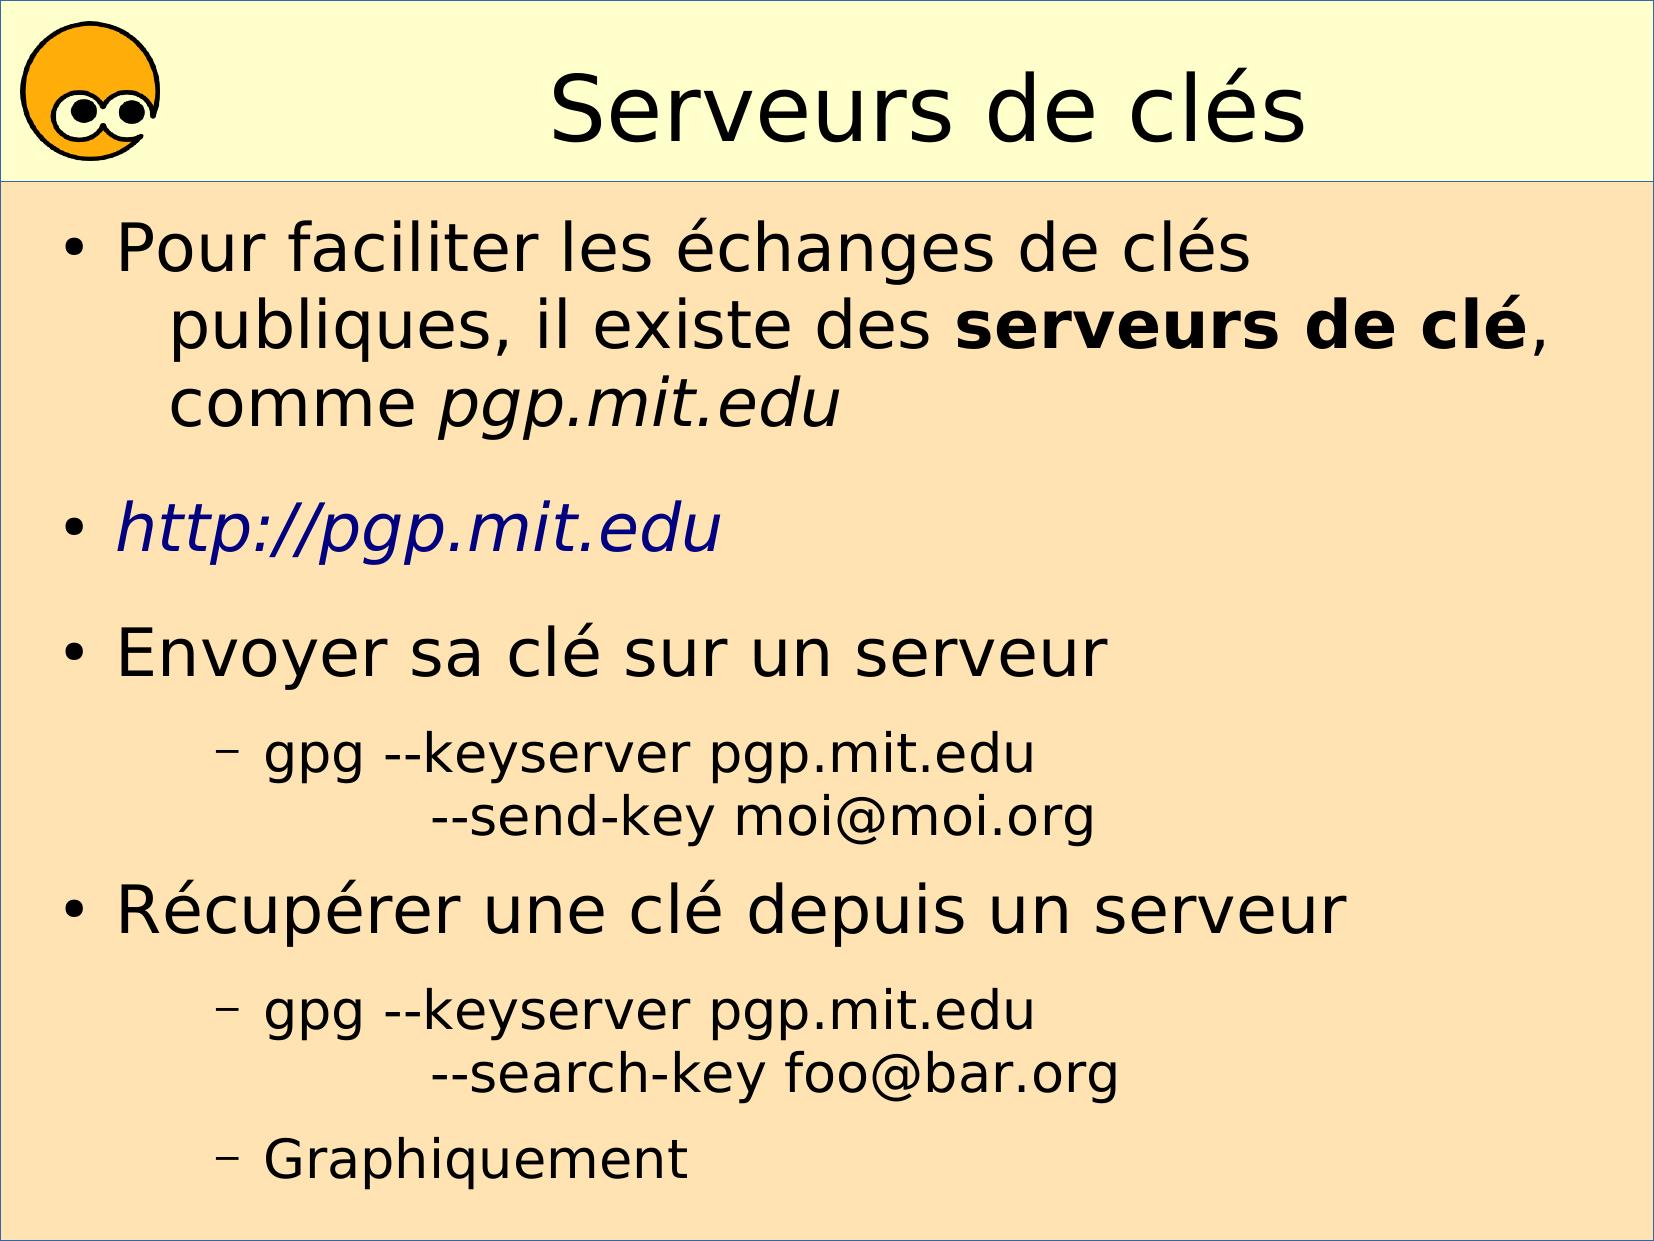

# Serveurs de clés
Pour faciliter les échanges de clés publiques, il existe des serveurs de clé, comme pgp.mit.edu
http://pgp.mit.edu
Envoyer sa clé sur un serveur
gpg --keyserver pgp.mit.edu
 --send-key moi@moi.org
Récupérer une clé depuis un serveur
gpg --keyserver pgp.mit.edu
 --search-key foo@bar.org
Graphiquement